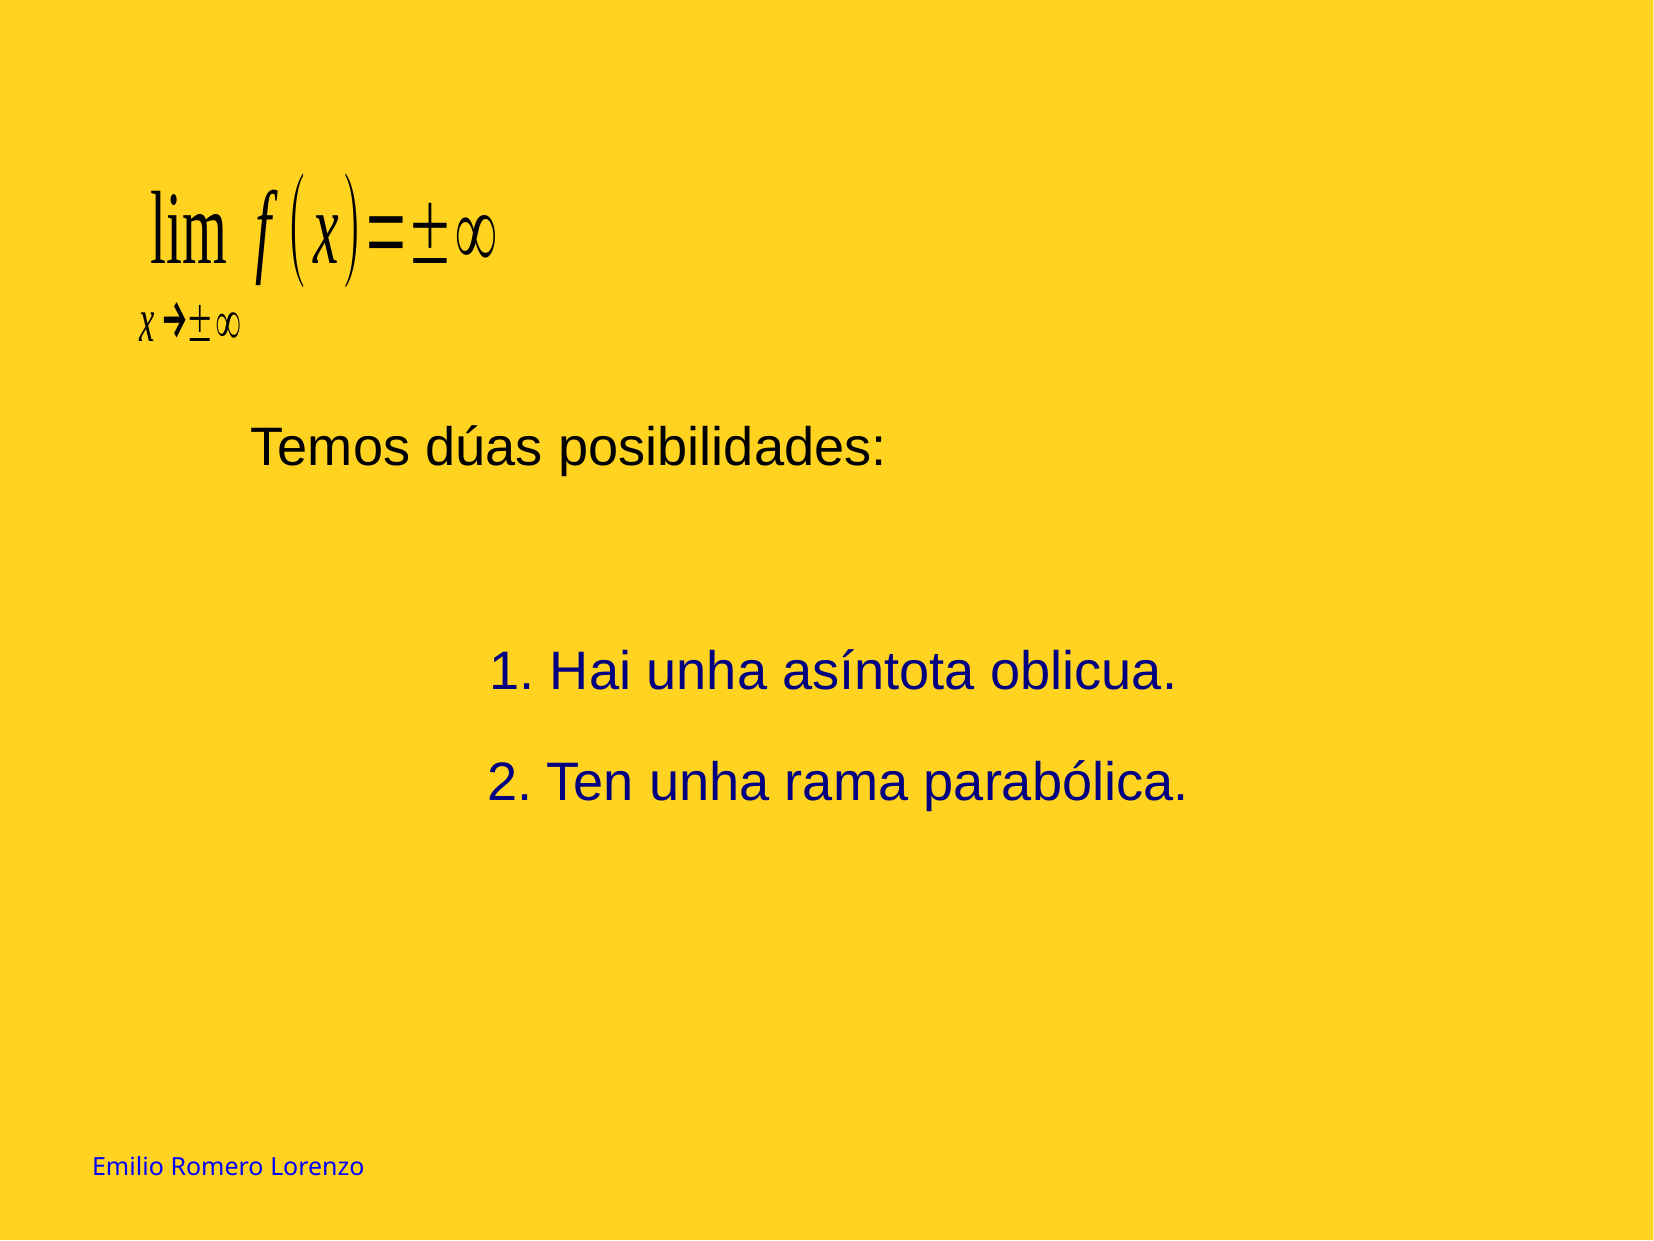

Temos dúas posibilidades:
1. Hai unha asíntota oblicua.
2. Ten unha rama parabólica.
 Emilio Romero Lorenzo